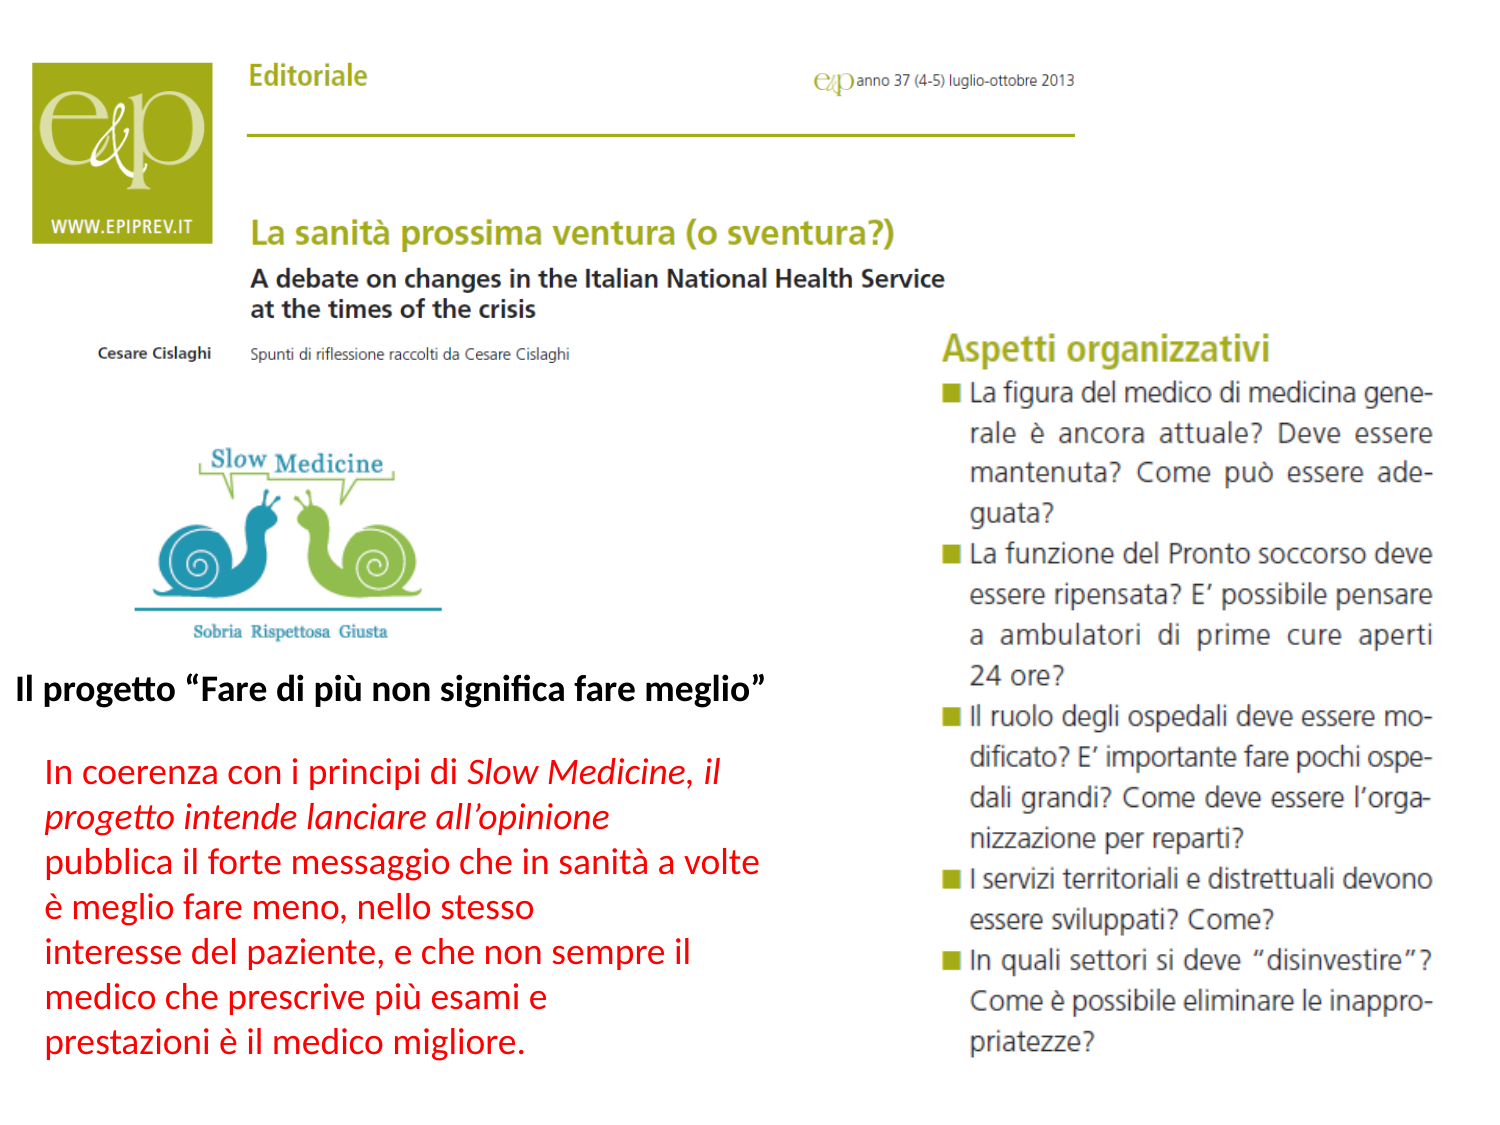

Il progetto “Fare di più non significa fare meglio”
In coerenza con i principi di Slow Medicine, il progetto intende lanciare all’opinione
pubblica il forte messaggio che in sanità a volte è meglio fare meno, nello stesso
interesse del paziente, e che non sempre il medico che prescrive più esami e
prestazioni è il medico migliore.